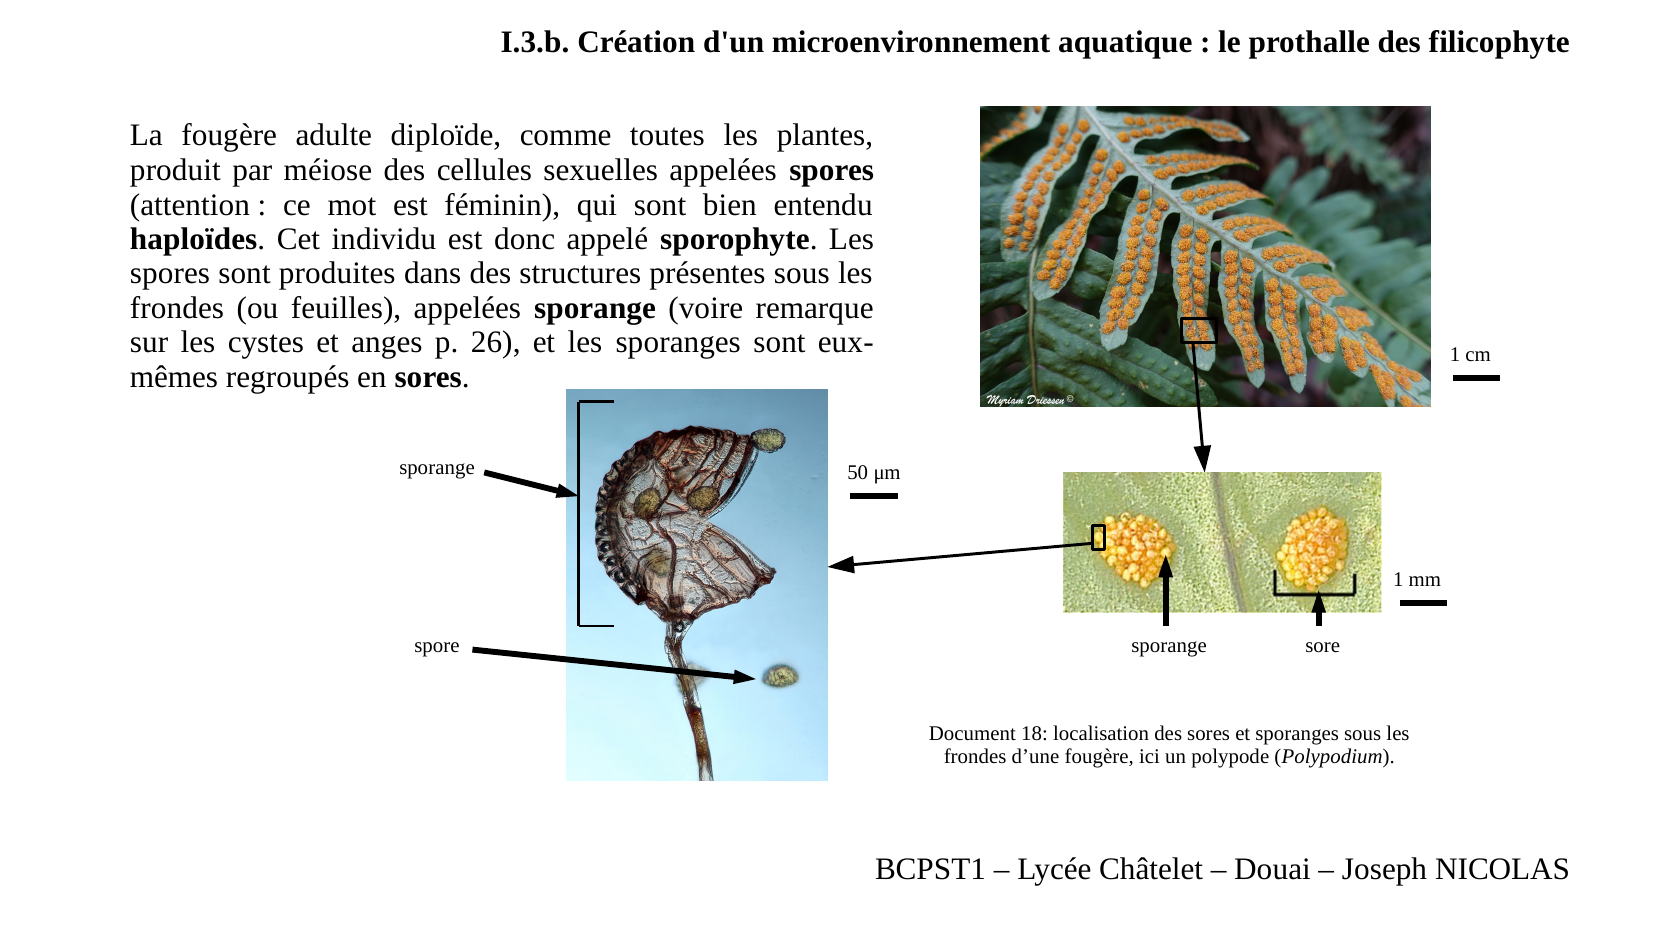

I.3.b. Création d'un microenvironnement aquatique : le prothalle des filicophyte
La fougère adulte diploïde, comme toutes les plantes, produit par méiose des cellules sexuelles appelées spores (attention : ce mot est féminin), qui sont bien entendu haploïdes. Cet individu est donc appelé sporophyte. Les spores sont produites dans des structures présentes sous les frondes (ou feuilles), appelées sporange (voire remarque sur les cystes et anges p. 26), et les sporanges sont eux-mêmes regroupés en sores.
1 cm
sporange
50 μm
1 mm
spore
sporange
sore
Document 18: localisation des sores et sporanges sous les frondes d’une fougère, ici un polypode (Polypodium).
BCPST1 – Lycée Châtelet – Douai – Joseph NICOLAS